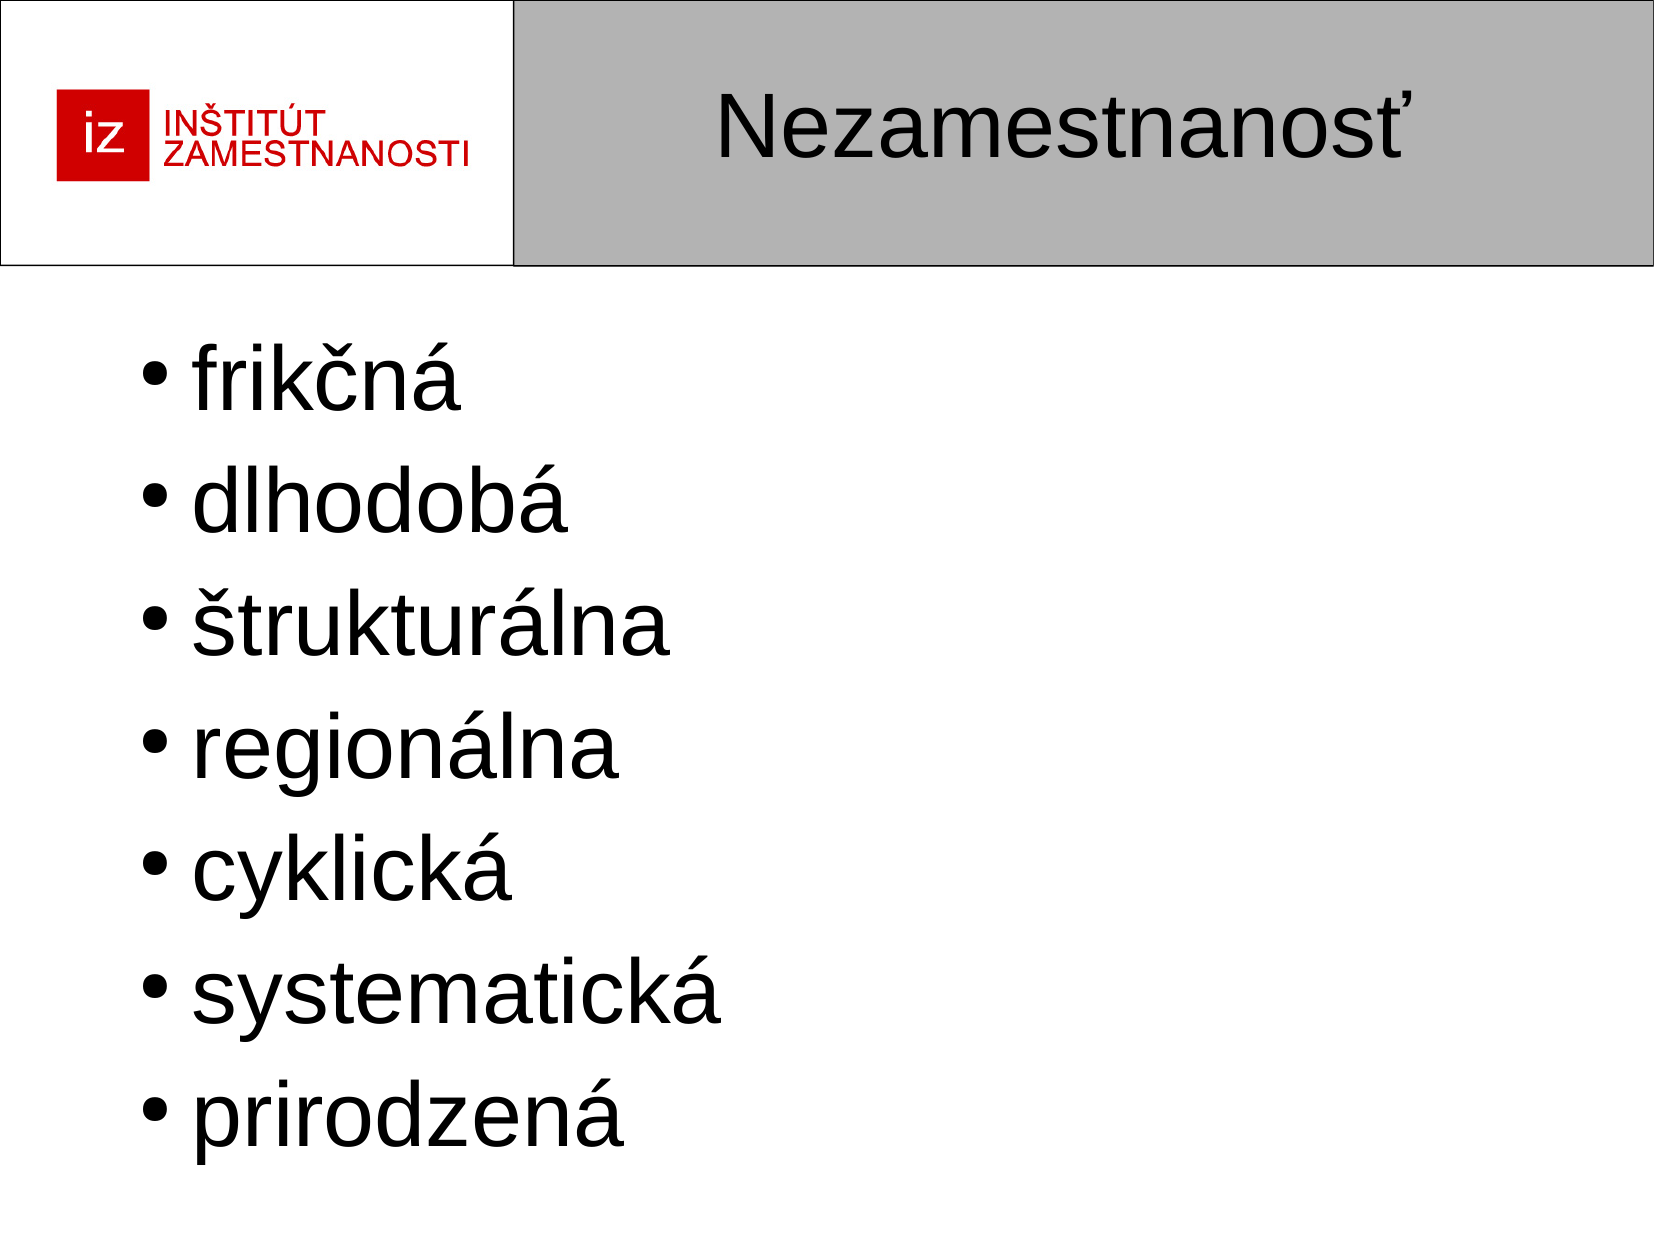

# Nezamestnanosť
frikčná
dlhodobá
štrukturálna
regionálna
cyklická
systematická
prirodzená